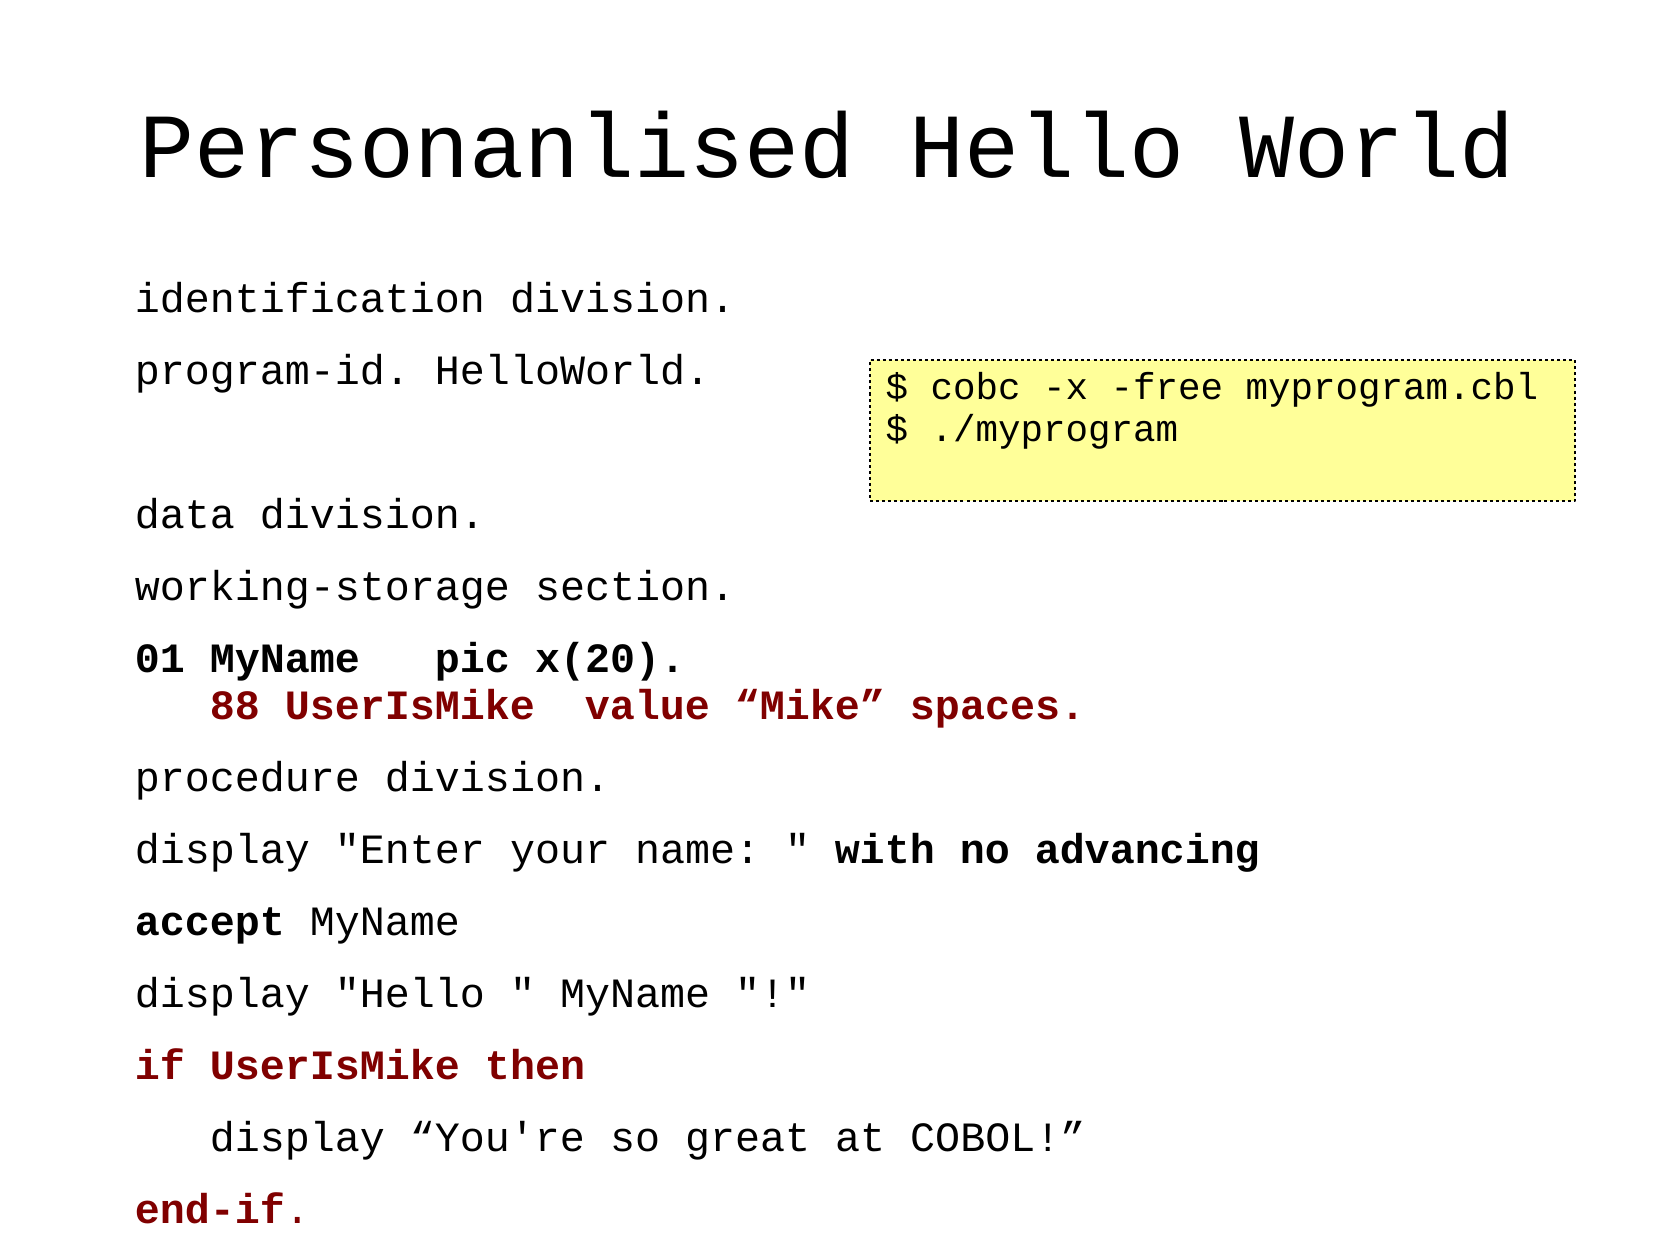

# Personanlised Hello World
identification division.
program-id. HelloWorld.
data division.
working-storage section.
01 MyName pic x(20).
	88 UserIsMike	value “Mike” spaces.
procedure division.
display "Enter your name: " with no advancing
accept MyName
display "Hello " MyName "!"
if UserIsMike then
	display “You're so great at COBOL!”
end-if.
$ cobc -x -free myprogram.cbl
$ ./myprogram